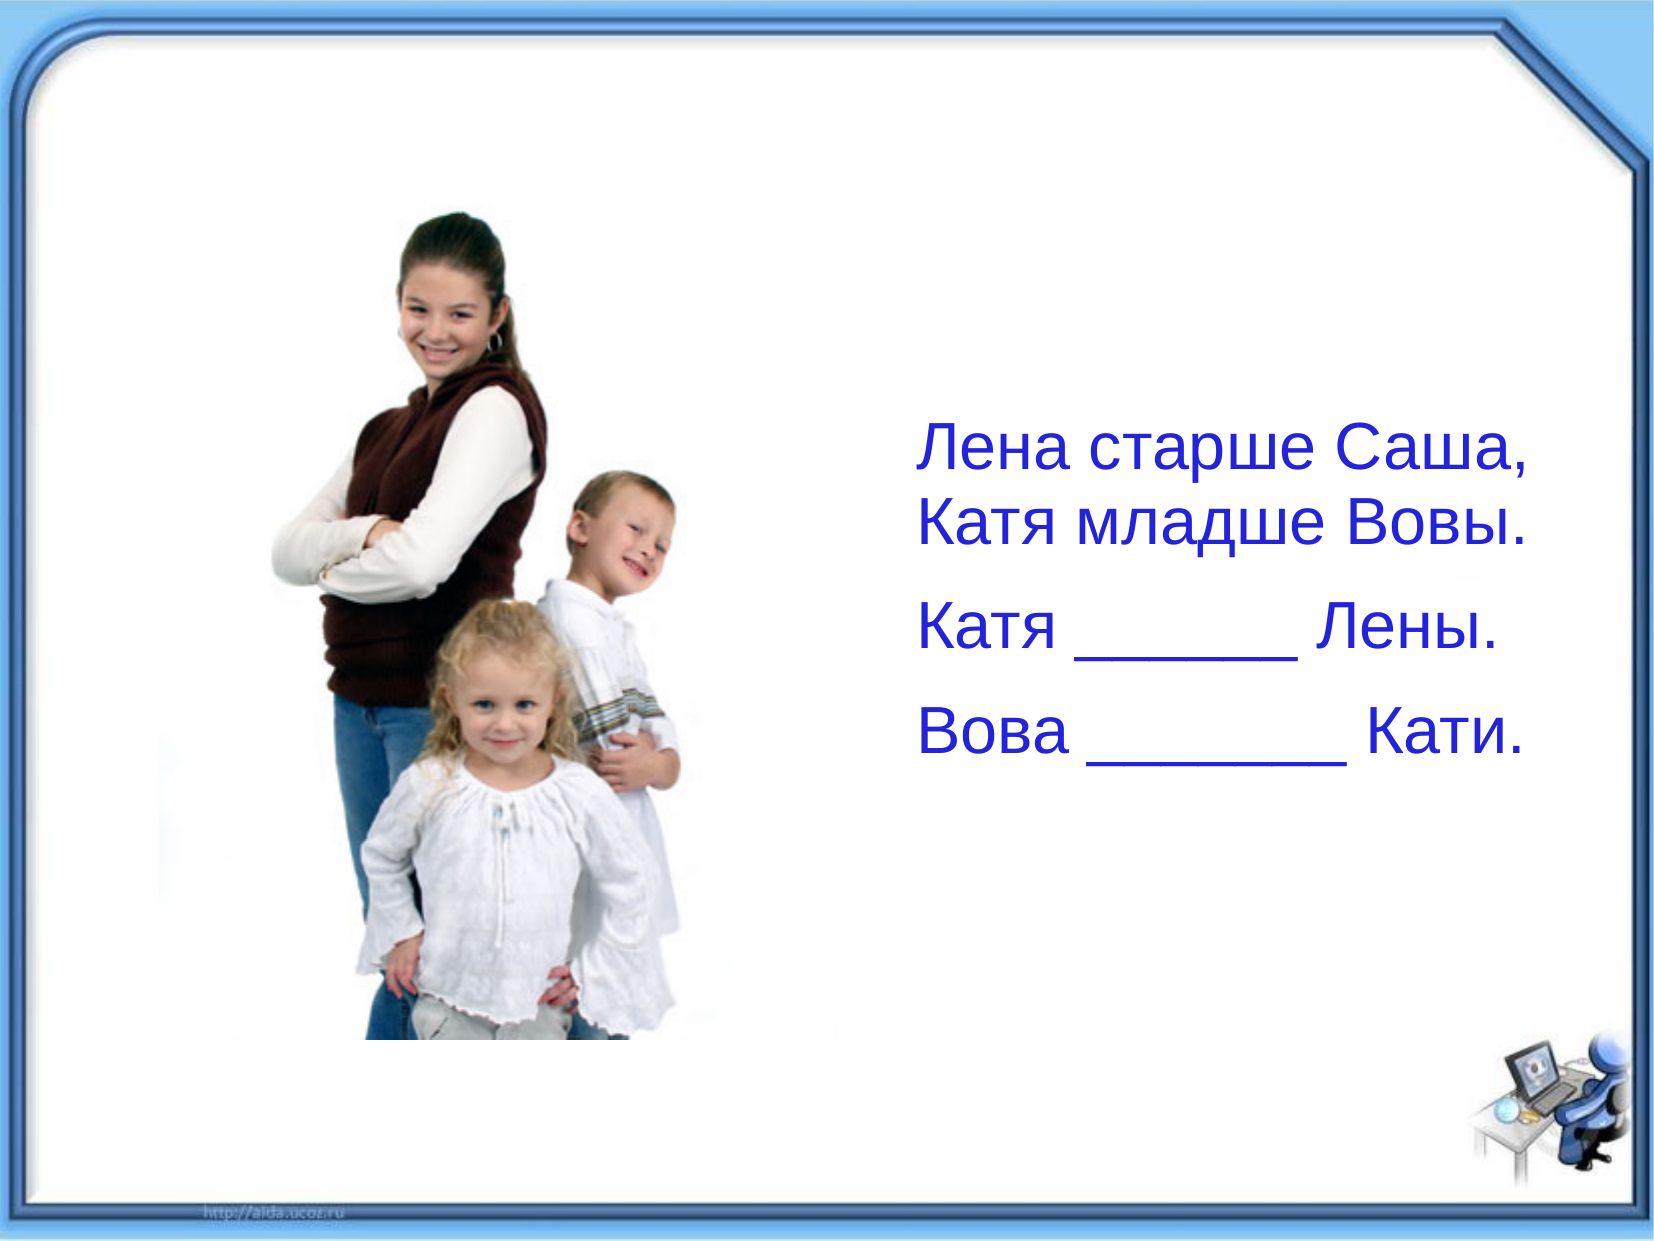

# Лена старше Саша, Катя младше Вовы.
Катя ______ Лены.
Вова _______ Кати.